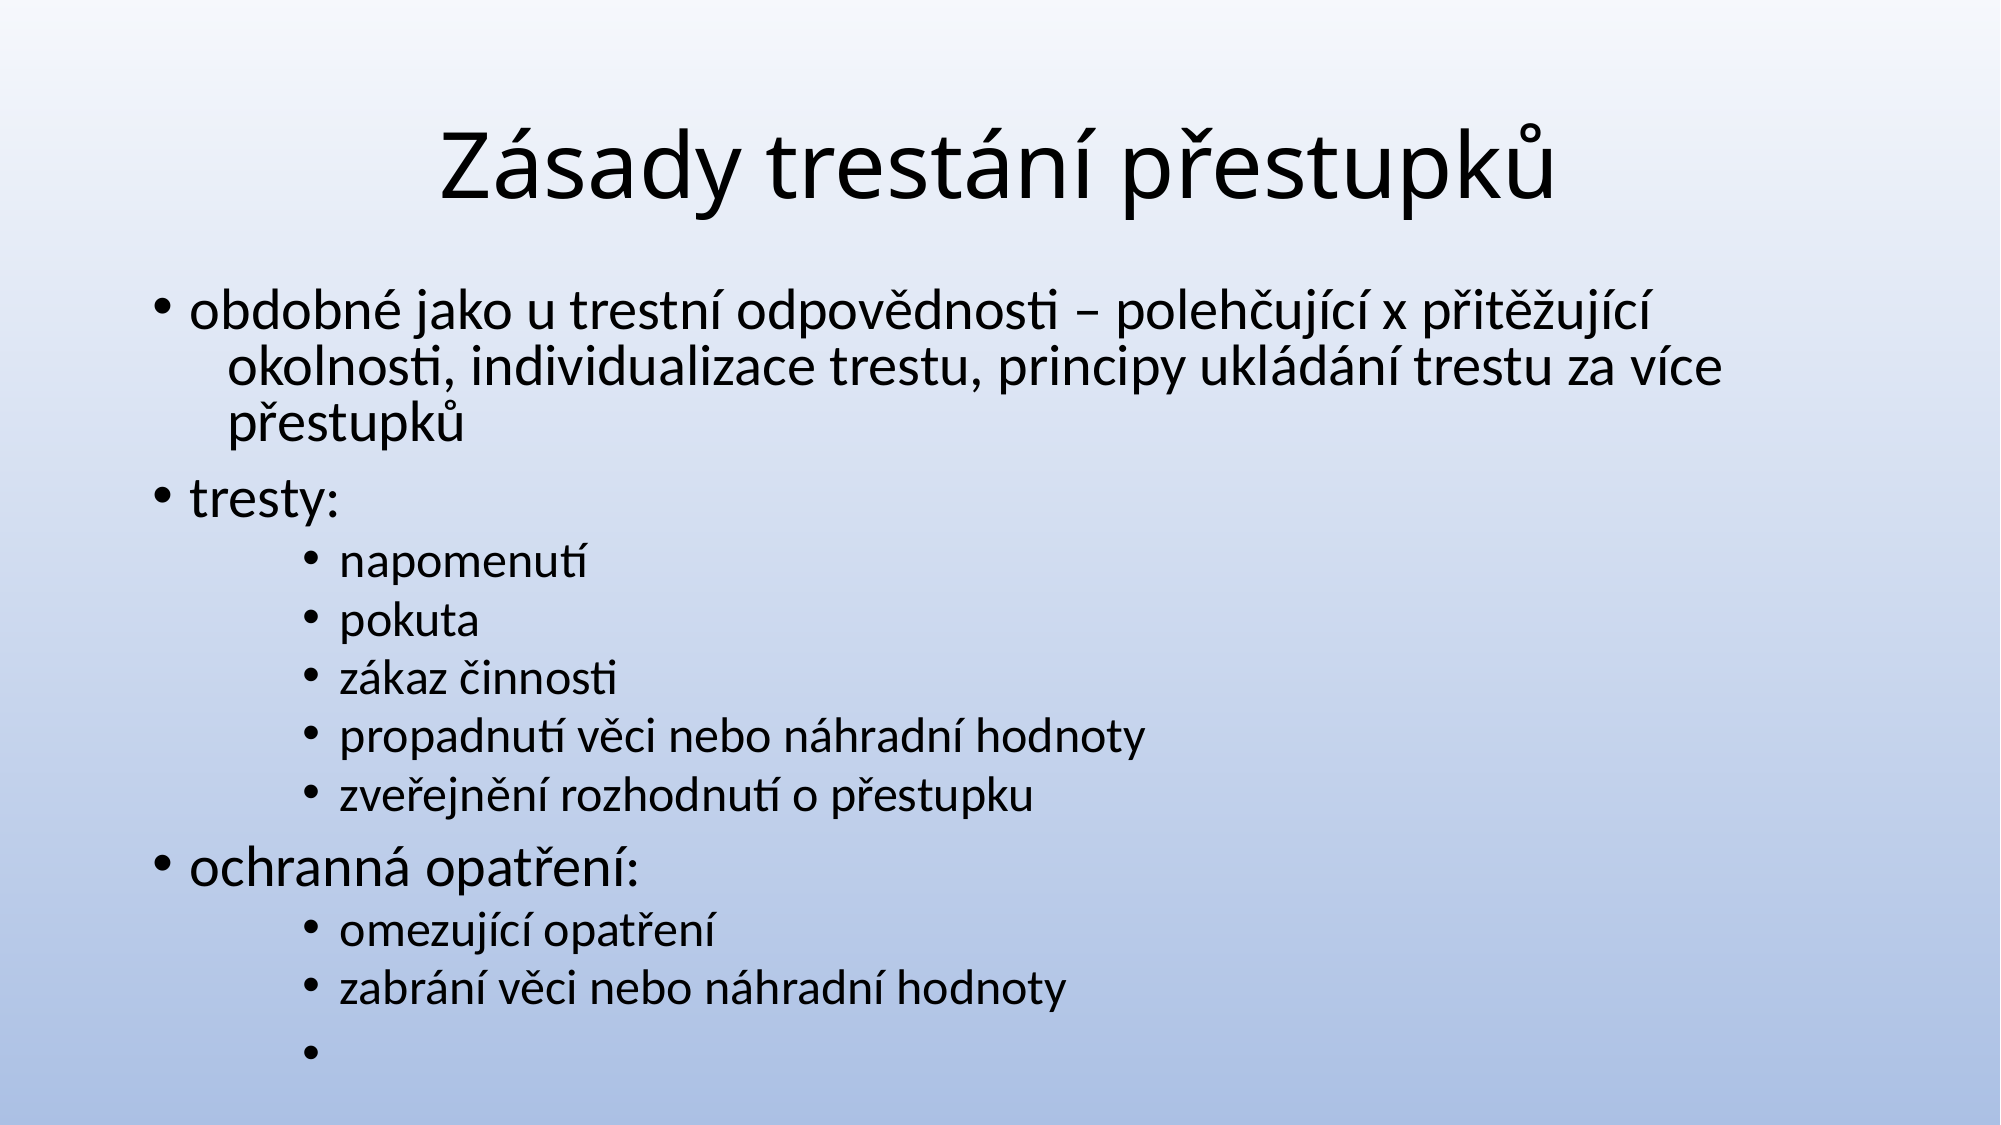

# Zásady trestání přestupků
obdobné jako u trestní odpovědnosti – polehčující x přitěžující okolnosti, individualizace trestu, principy ukládání trestu za více přestupků
tresty:
napomenutí
pokuta
zákaz činnosti
propadnutí věci nebo náhradní hodnoty
zveřejnění rozhodnutí o přestupku
ochranná opatření:
omezující opatření
zabrání věci nebo náhradní hodnoty